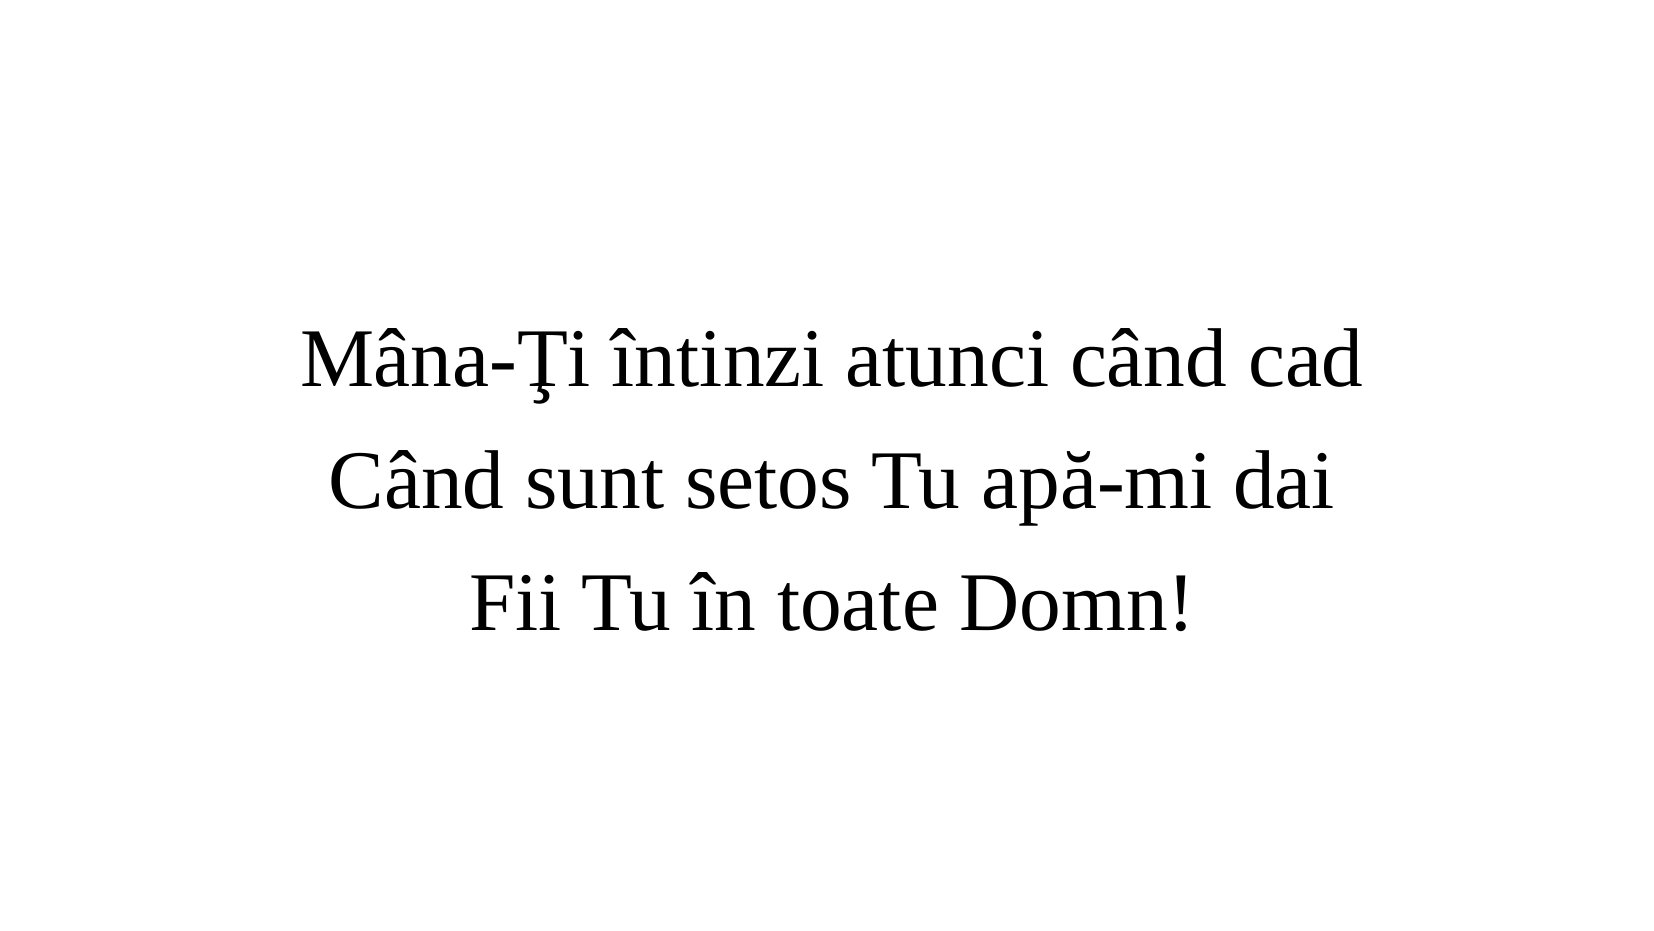

# Mâna-Ţi întinzi atunci când cad
Când sunt setos Tu apă-mi dai
Fii Tu în toate Domn!